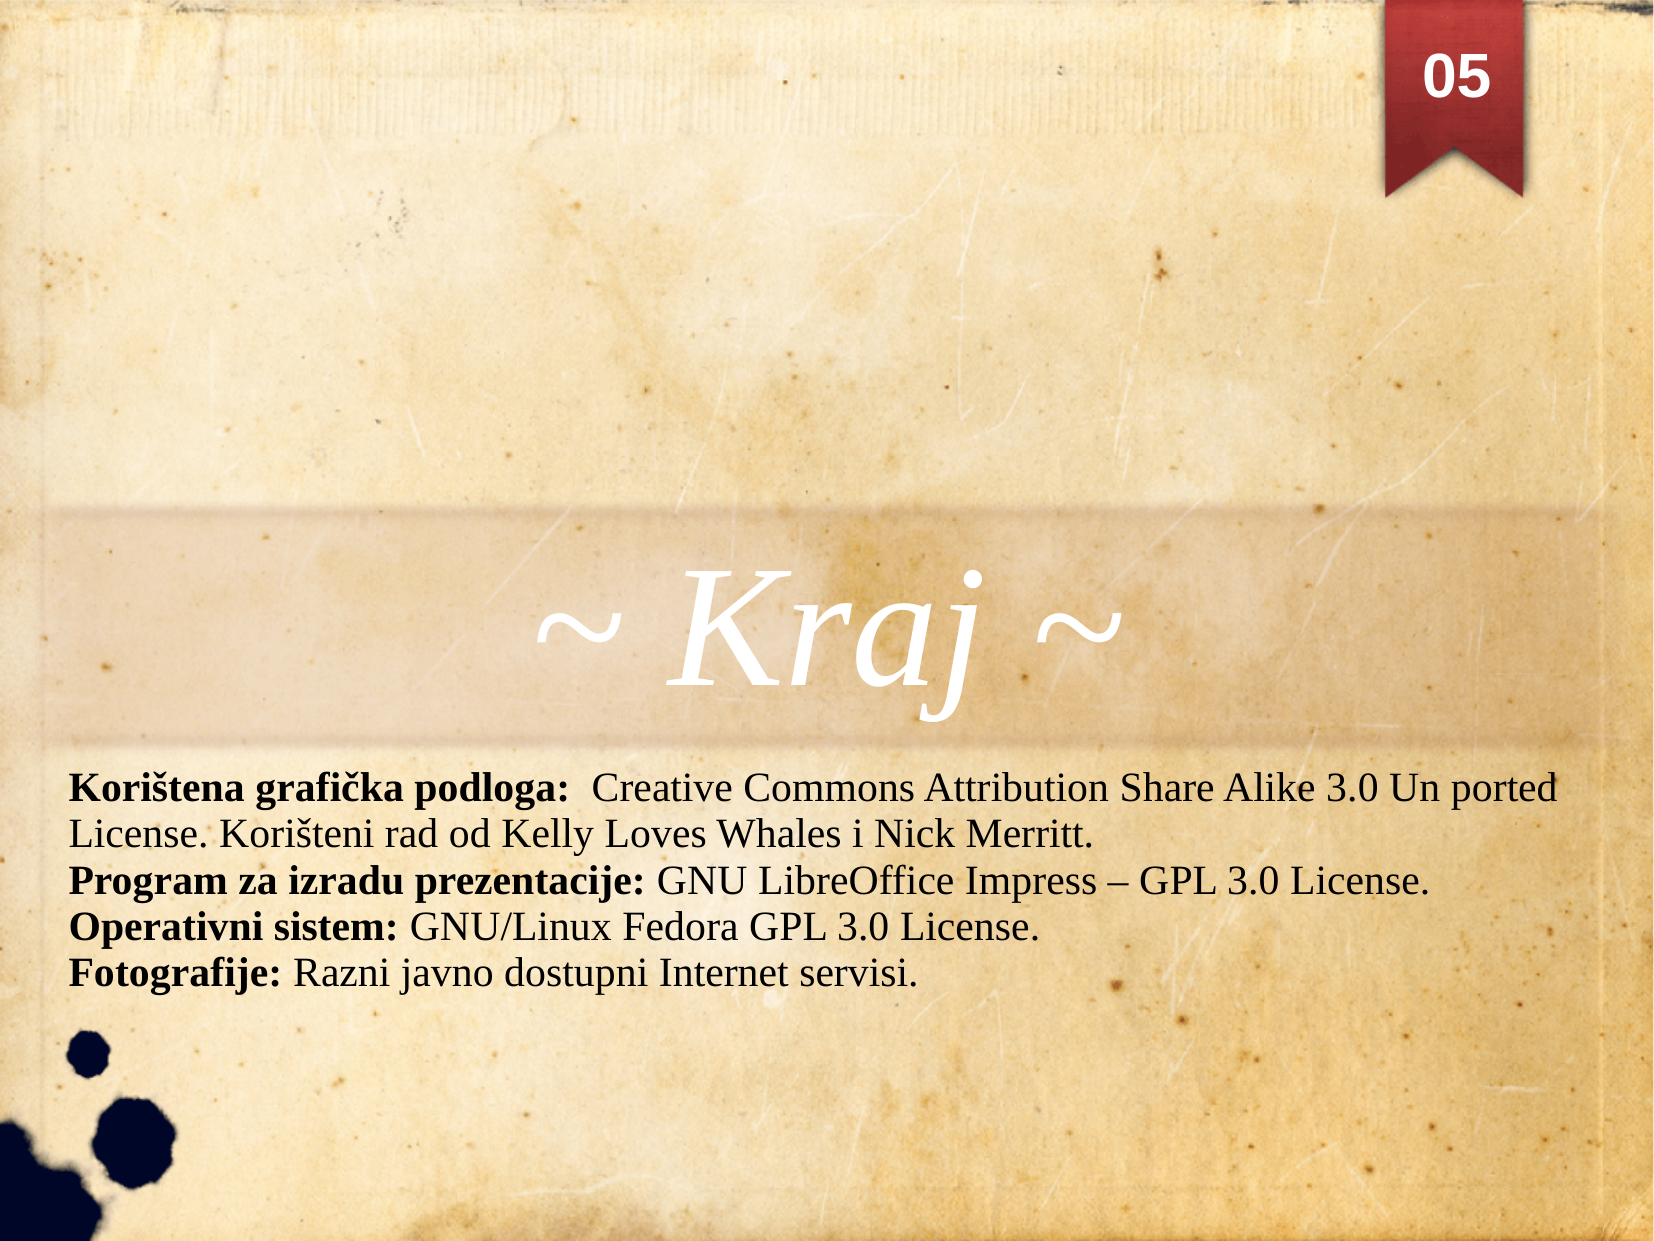

05
~ Kraj ~
# Korištena grafička podloga: Creative Commons Attribution Share Alike 3.0 Un ported License. Korišteni rad od Kelly Loves Whales i Nick Merritt. Program za izradu prezentacije: GNU LibreOffice Impress – GPL 3.0 License. Operativni sistem: GNU/Linux Fedora GPL 3.0 License. Fotografije: Razni javno dostupni Internet servisi.